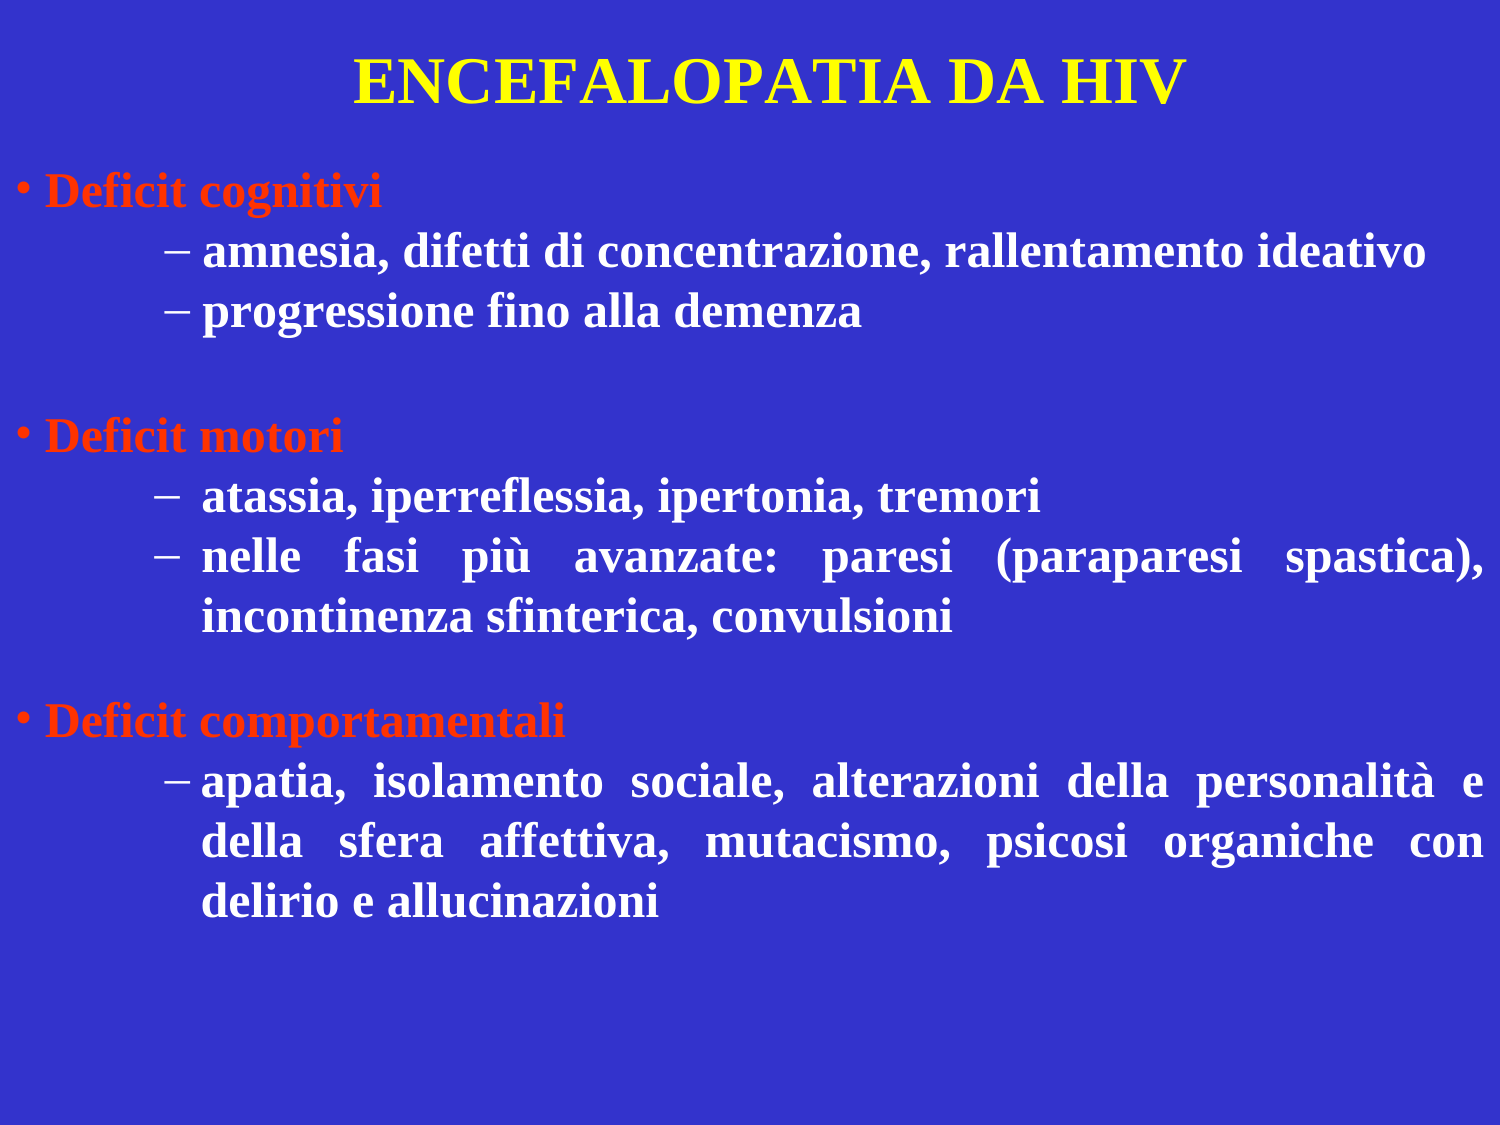

ENCEFALOPATIA DA HIV
 Deficit cognitivi
 amnesia, difetti di concentrazione, rallentamento ideativo
 progressione fino alla demenza
 Deficit motori
atassia, iperreflessia, ipertonia, tremori
nelle fasi più avanzate: paresi (paraparesi spastica), incontinenza sfinterica, convulsioni
 Deficit comportamentali
apatia, isolamento sociale, alterazioni della personalità e della sfera affettiva, mutacismo, psicosi organiche con delirio e allucinazioni